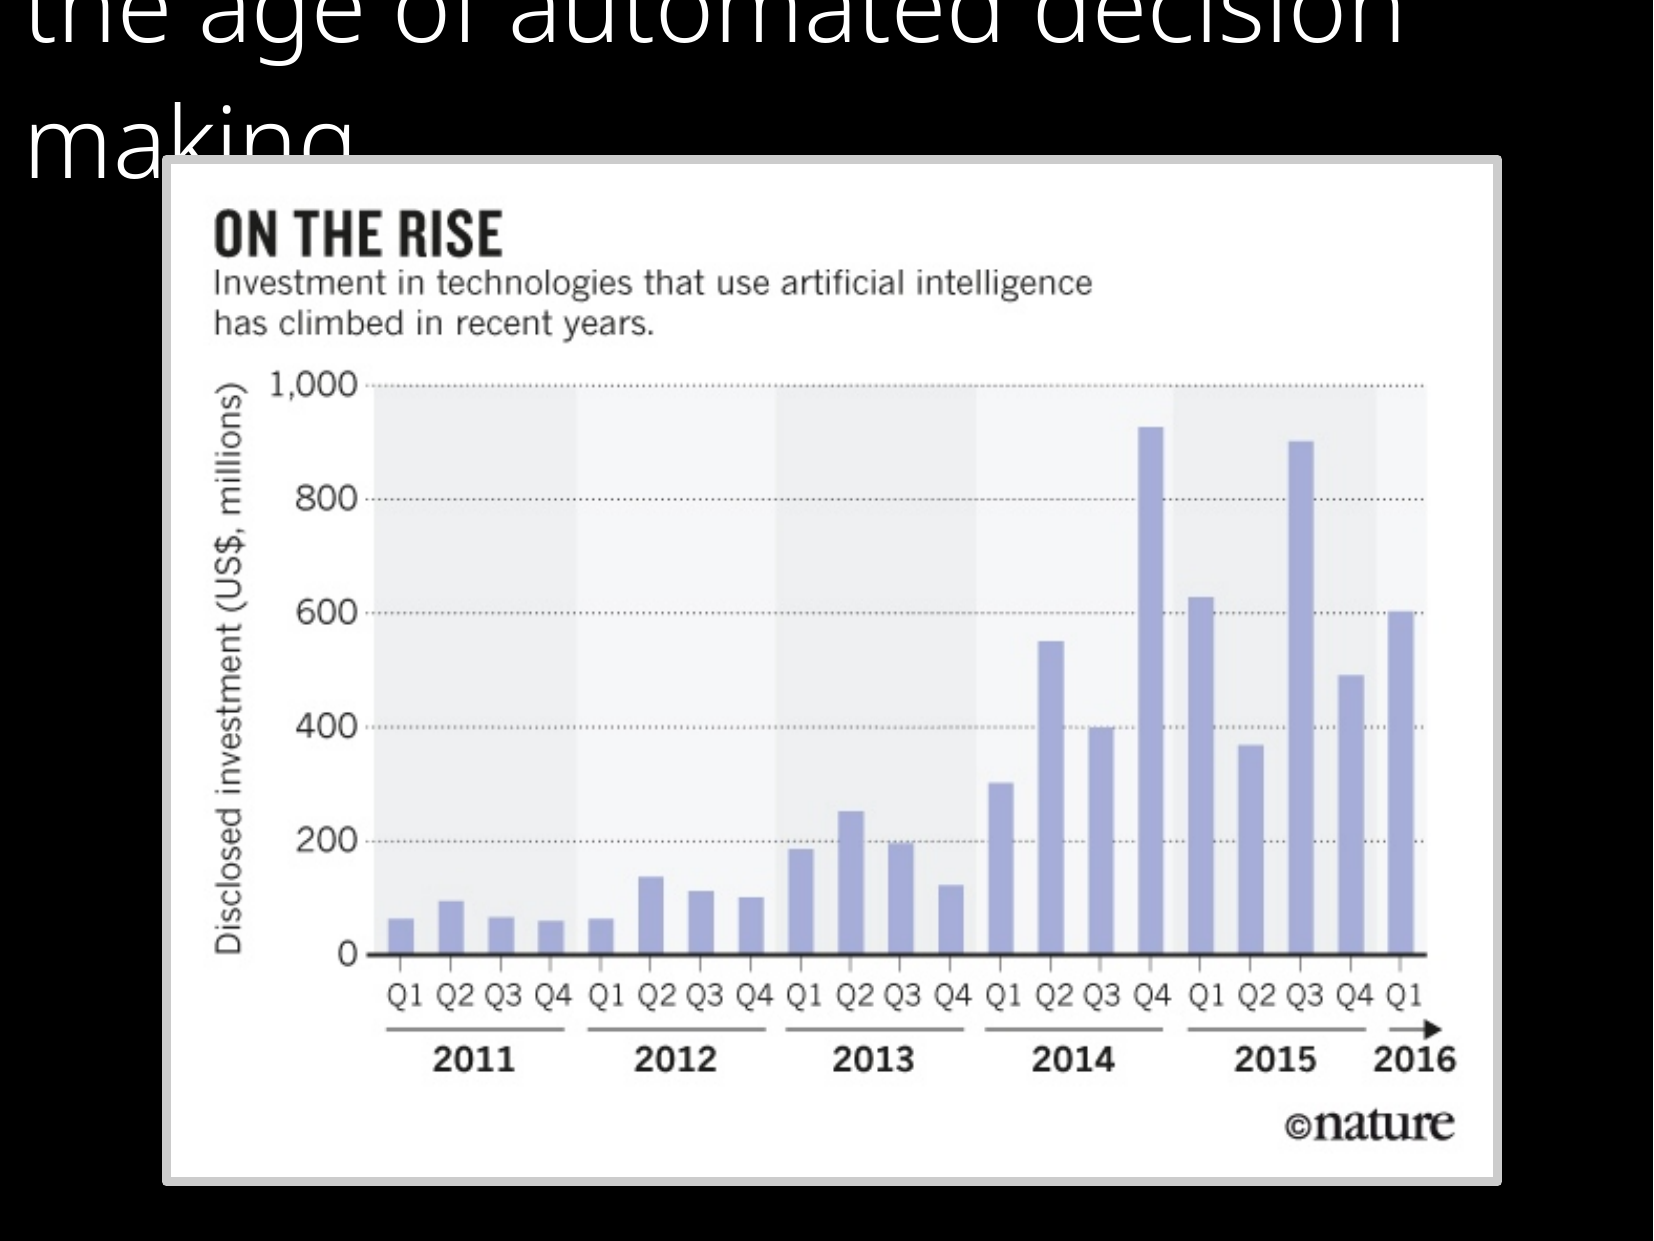

# the age of automated decision making